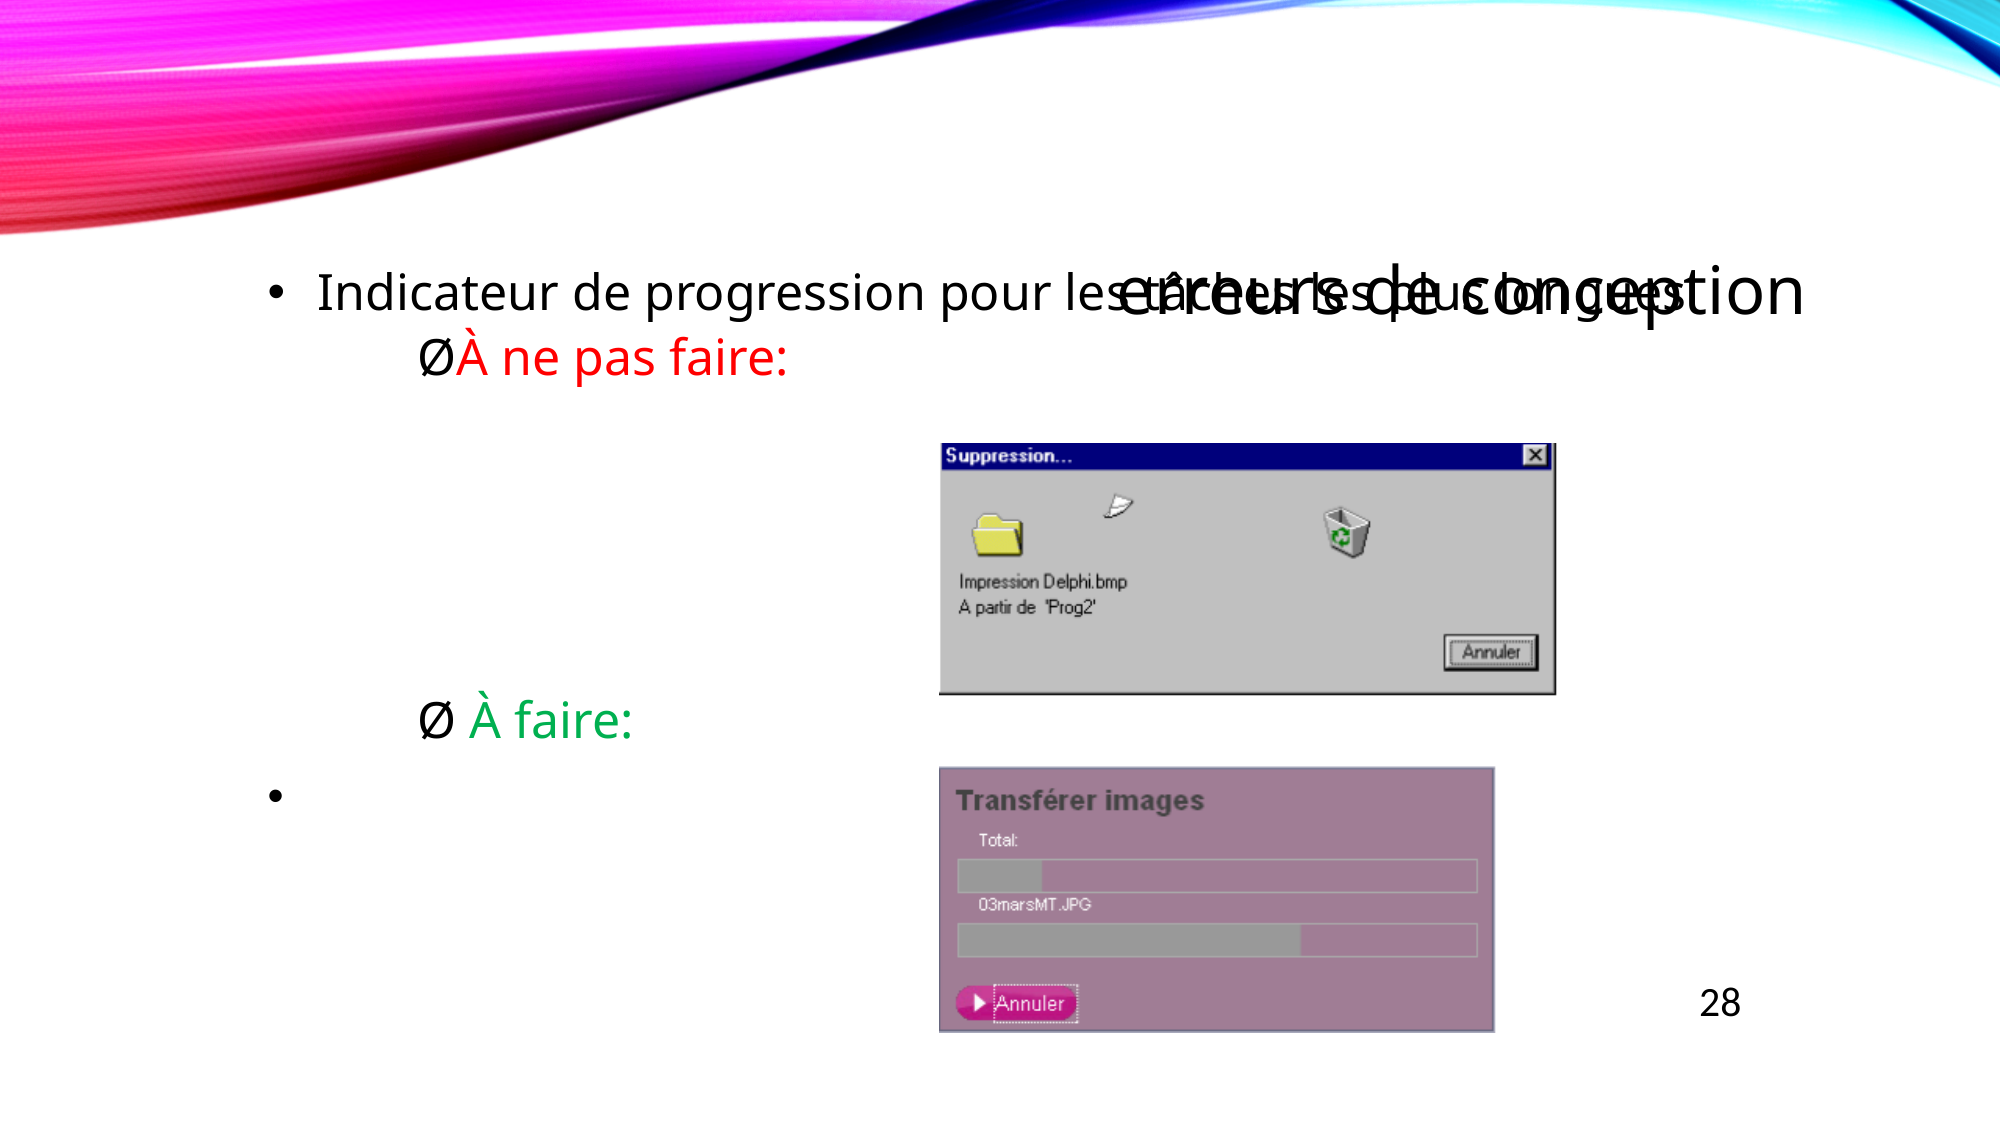

# erreurs de conception
 Indicateur de progression pour les tâches les plus longues
À ne pas faire:
 À faire: